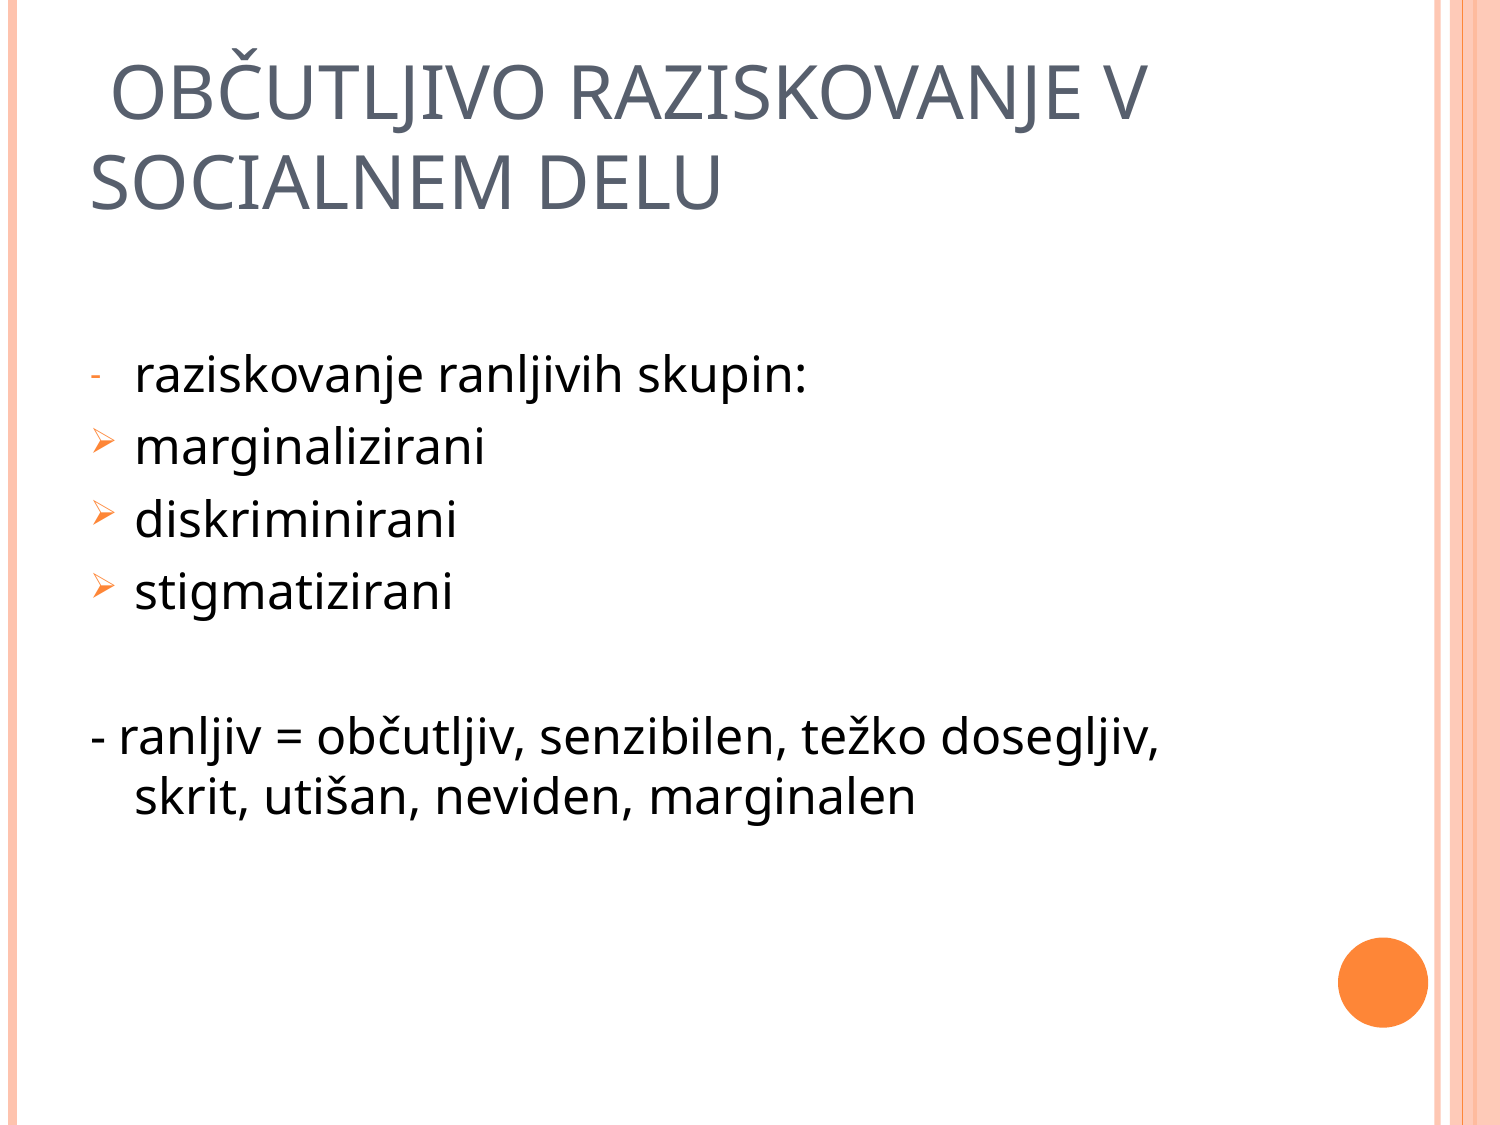

# OBČUTLJIVO RAZISKOVANJE V SOCIALNEM DELU
raziskovanje ranljivih skupin:
marginalizirani
diskriminirani
stigmatizirani
- ranljiv = občutljiv, senzibilen, težko dosegljiv, skrit, utišan, neviden, marginalen